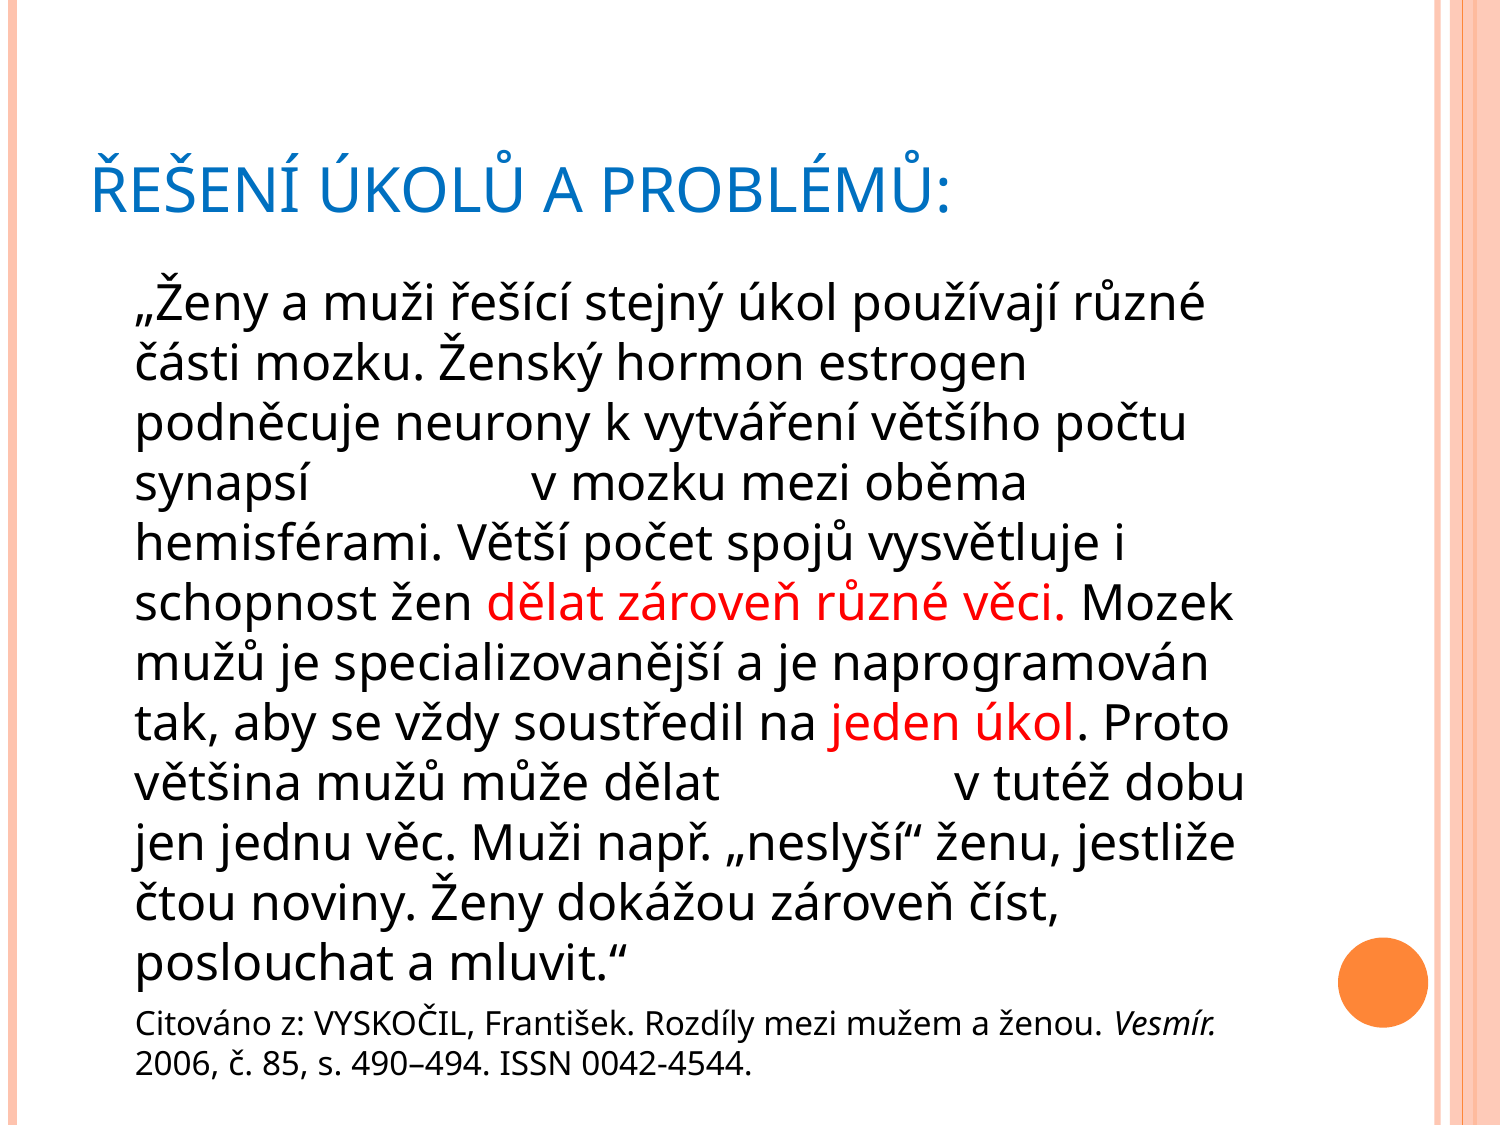

# ŘEŠENÍ ÚKOLŮ A PROBLÉMŮ:
	„Ženy a muži řešící stejný úkol používají různé části mozku. Ženský hormon estrogen podněcuje neurony k vytváření většího počtu synapsí v mozku mezi oběma hemisférami. Větší počet spojů vysvětluje i schopnost žen dělat zároveň různé věci. Mozek mužů je specializovanější a je naprogramován tak, aby se vždy soustředil na jeden úkol. Proto většina mužů může dělat v tutéž dobu jen jednu věc. Muži např. „neslyší“ ženu, jestliže čtou noviny. Ženy dokážou zároveň číst, poslouchat a mluvit.“
	Citováno z: VYSKOČIL, František. Rozdíly mezi mužem a ženou. Vesmír. 2006, č. 85, s. 490–494. ISSN 0042-4544.